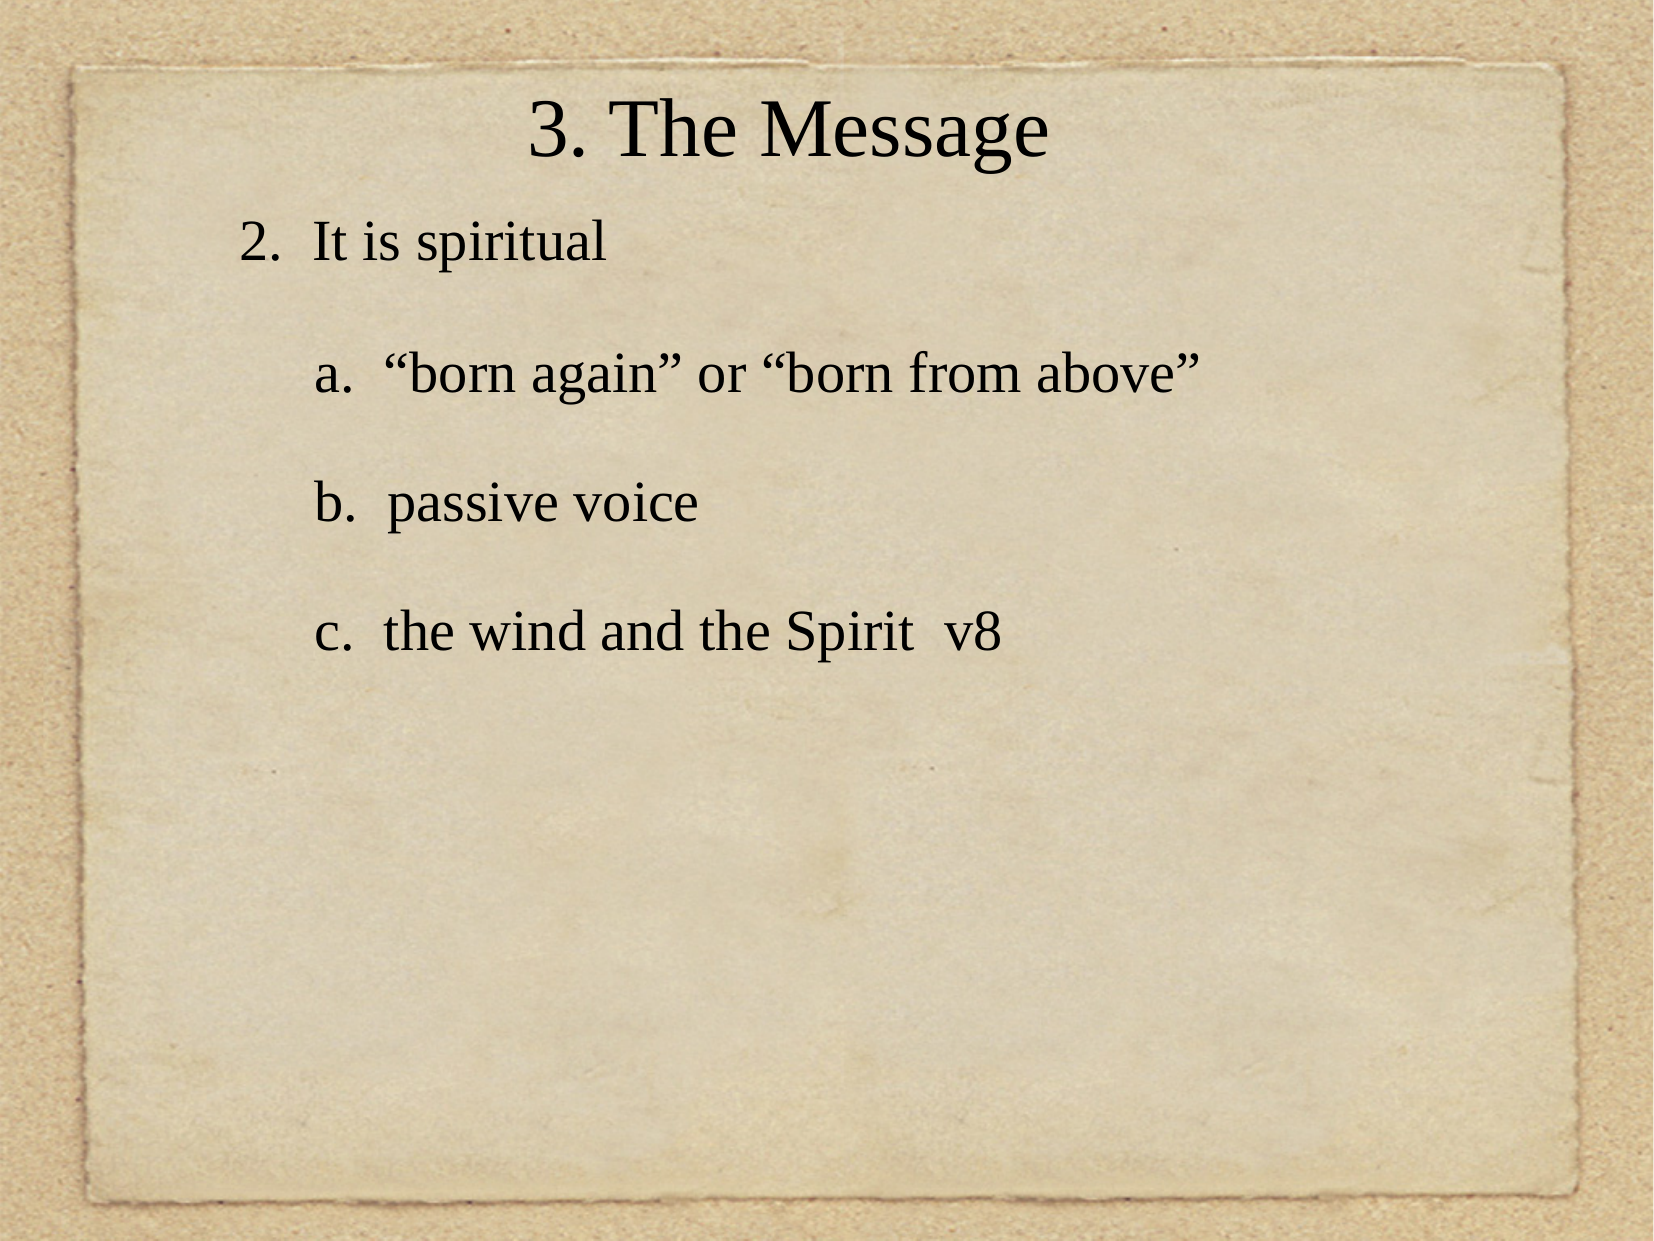

3. The Message
		2. It is spiritual
			a. “born again” or “born from above”
			b. passive voice
			c. the wind and the Spirit v8